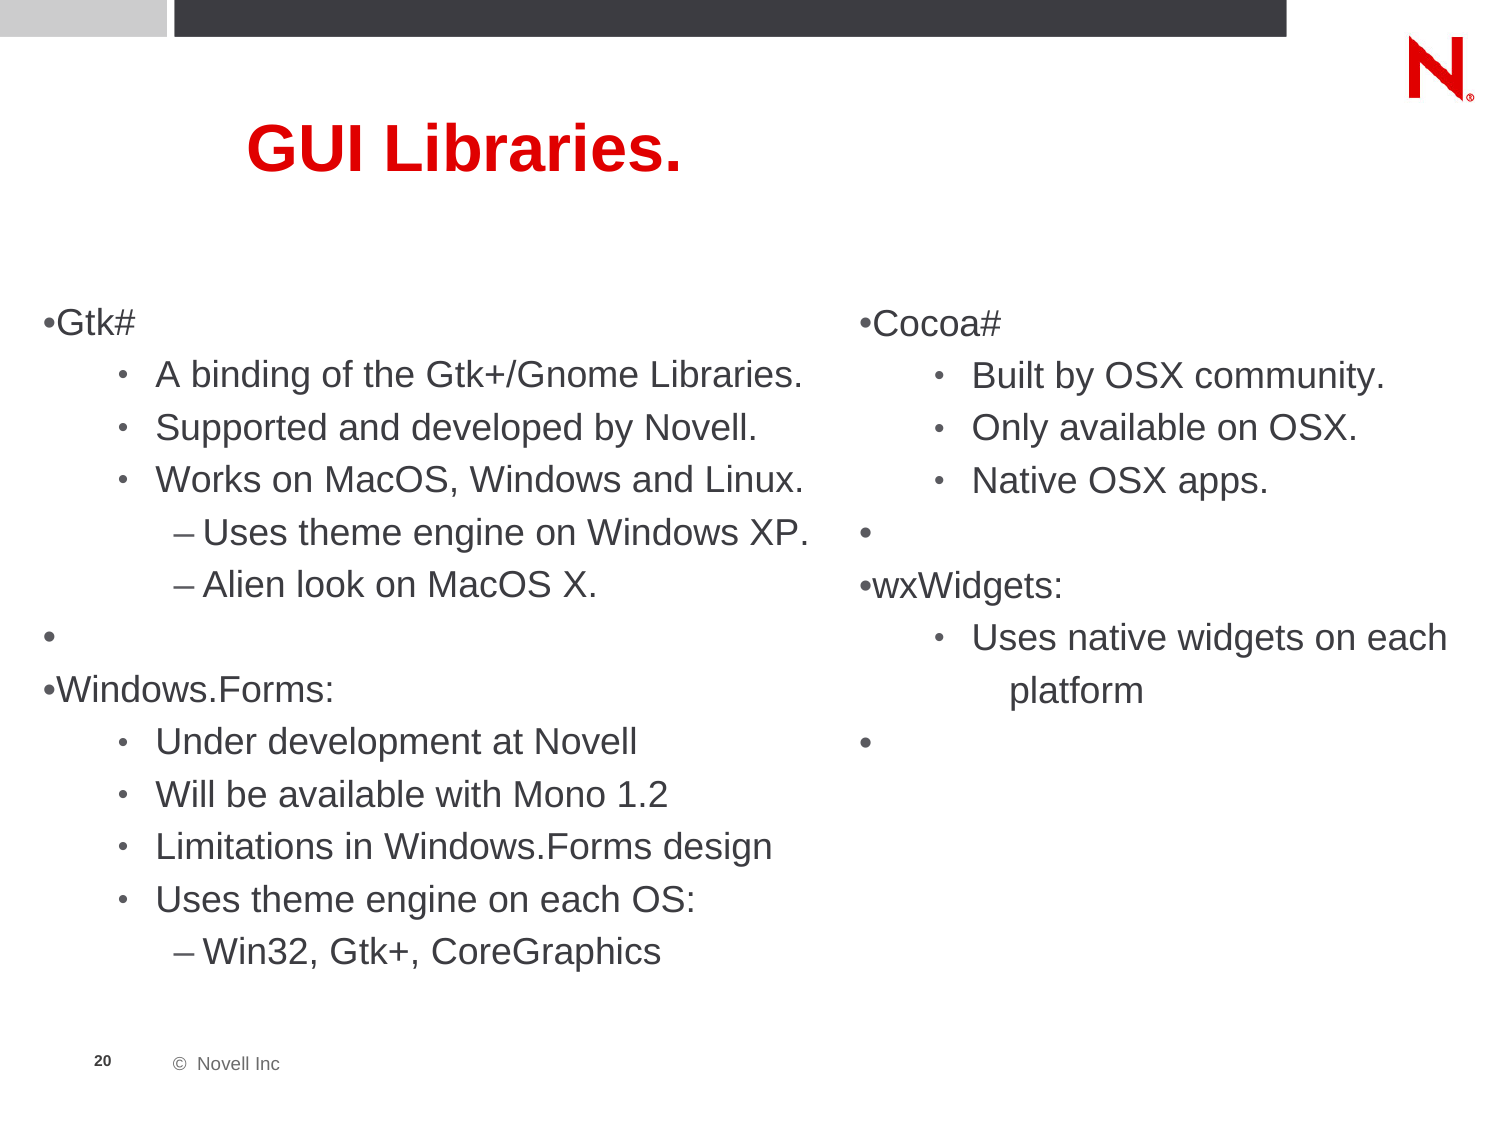

# GUI Libraries.
Gtk#
A binding of the Gtk+/Gnome Libraries.
Supported and developed by Novell.
Works on MacOS, Windows and Linux.
Uses theme engine on Windows XP.
Alien look on MacOS X.
Windows.Forms:
Under development at Novell
Will be available with Mono 1.2
Limitations in Windows.Forms design
Uses theme engine on each OS:
Win32, Gtk+, CoreGraphics
Cocoa#
Built by OSX community.
Only available on OSX.
Native OSX apps.
wxWidgets:
Uses native widgets on each platform